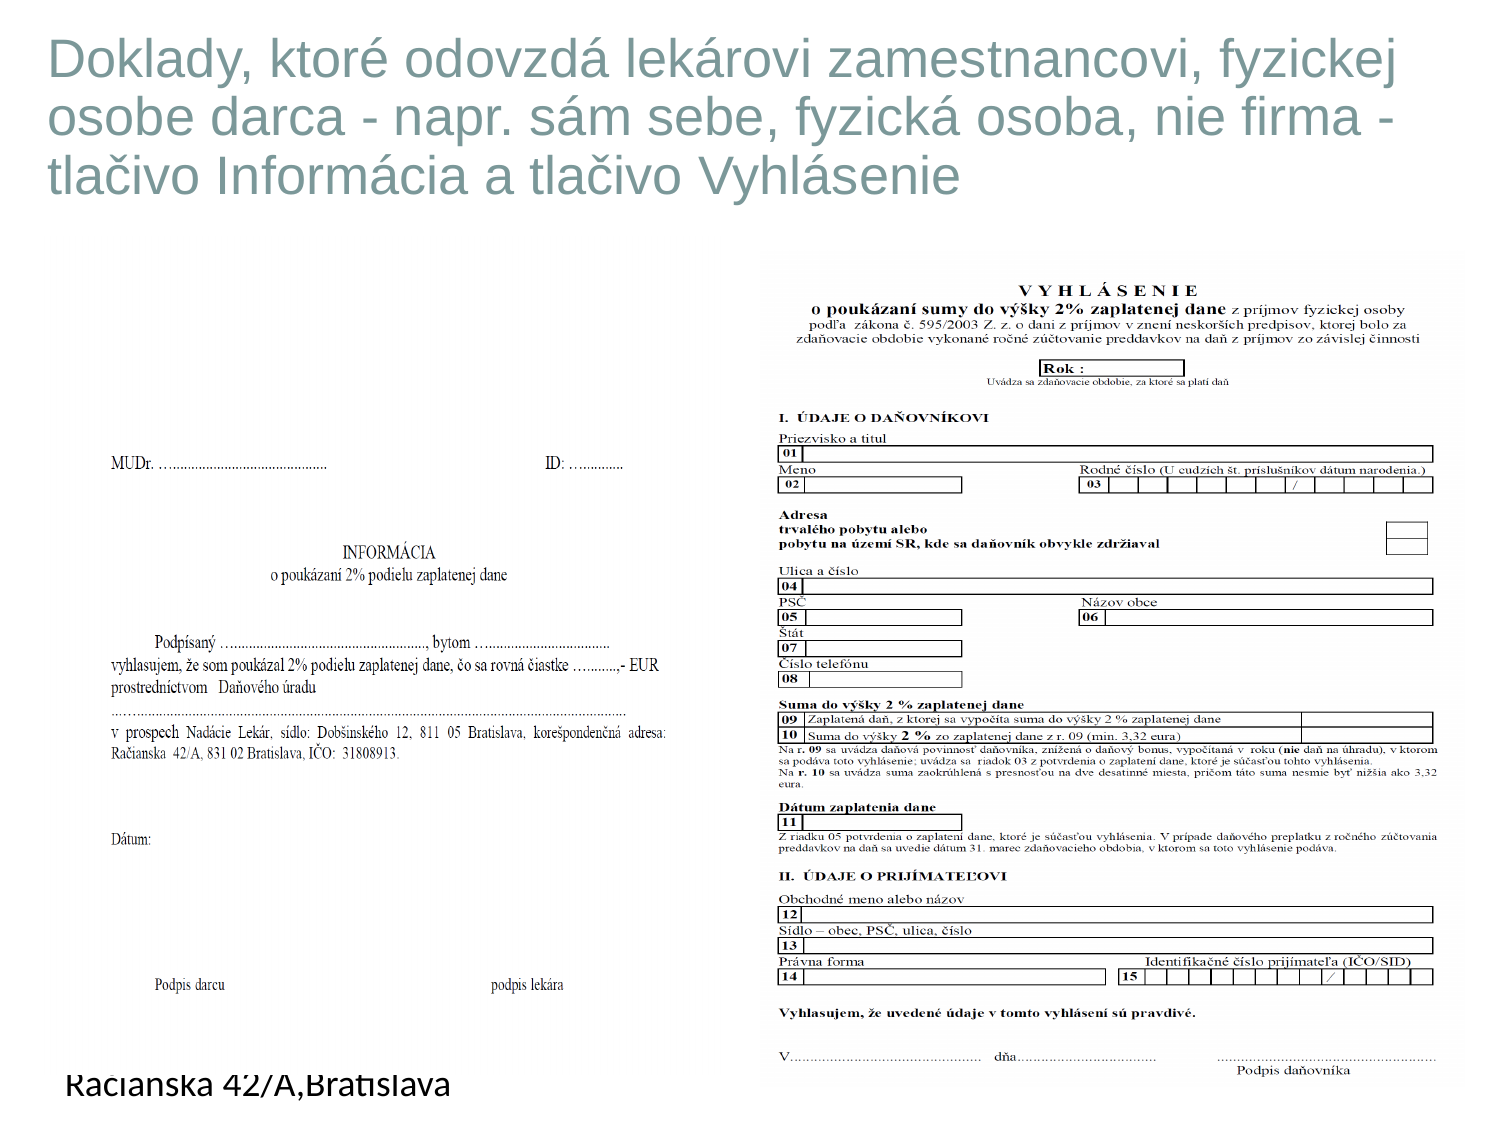

# Doklady, ktoré odovzdá lekárovi zamestnancovi, fyzickej osobe darca - napr. sám sebe, fyzická osoba, nie firma - tlačivo Informácia a tlačivo Vyhlásenie
Račianska 42/A,Bratislava